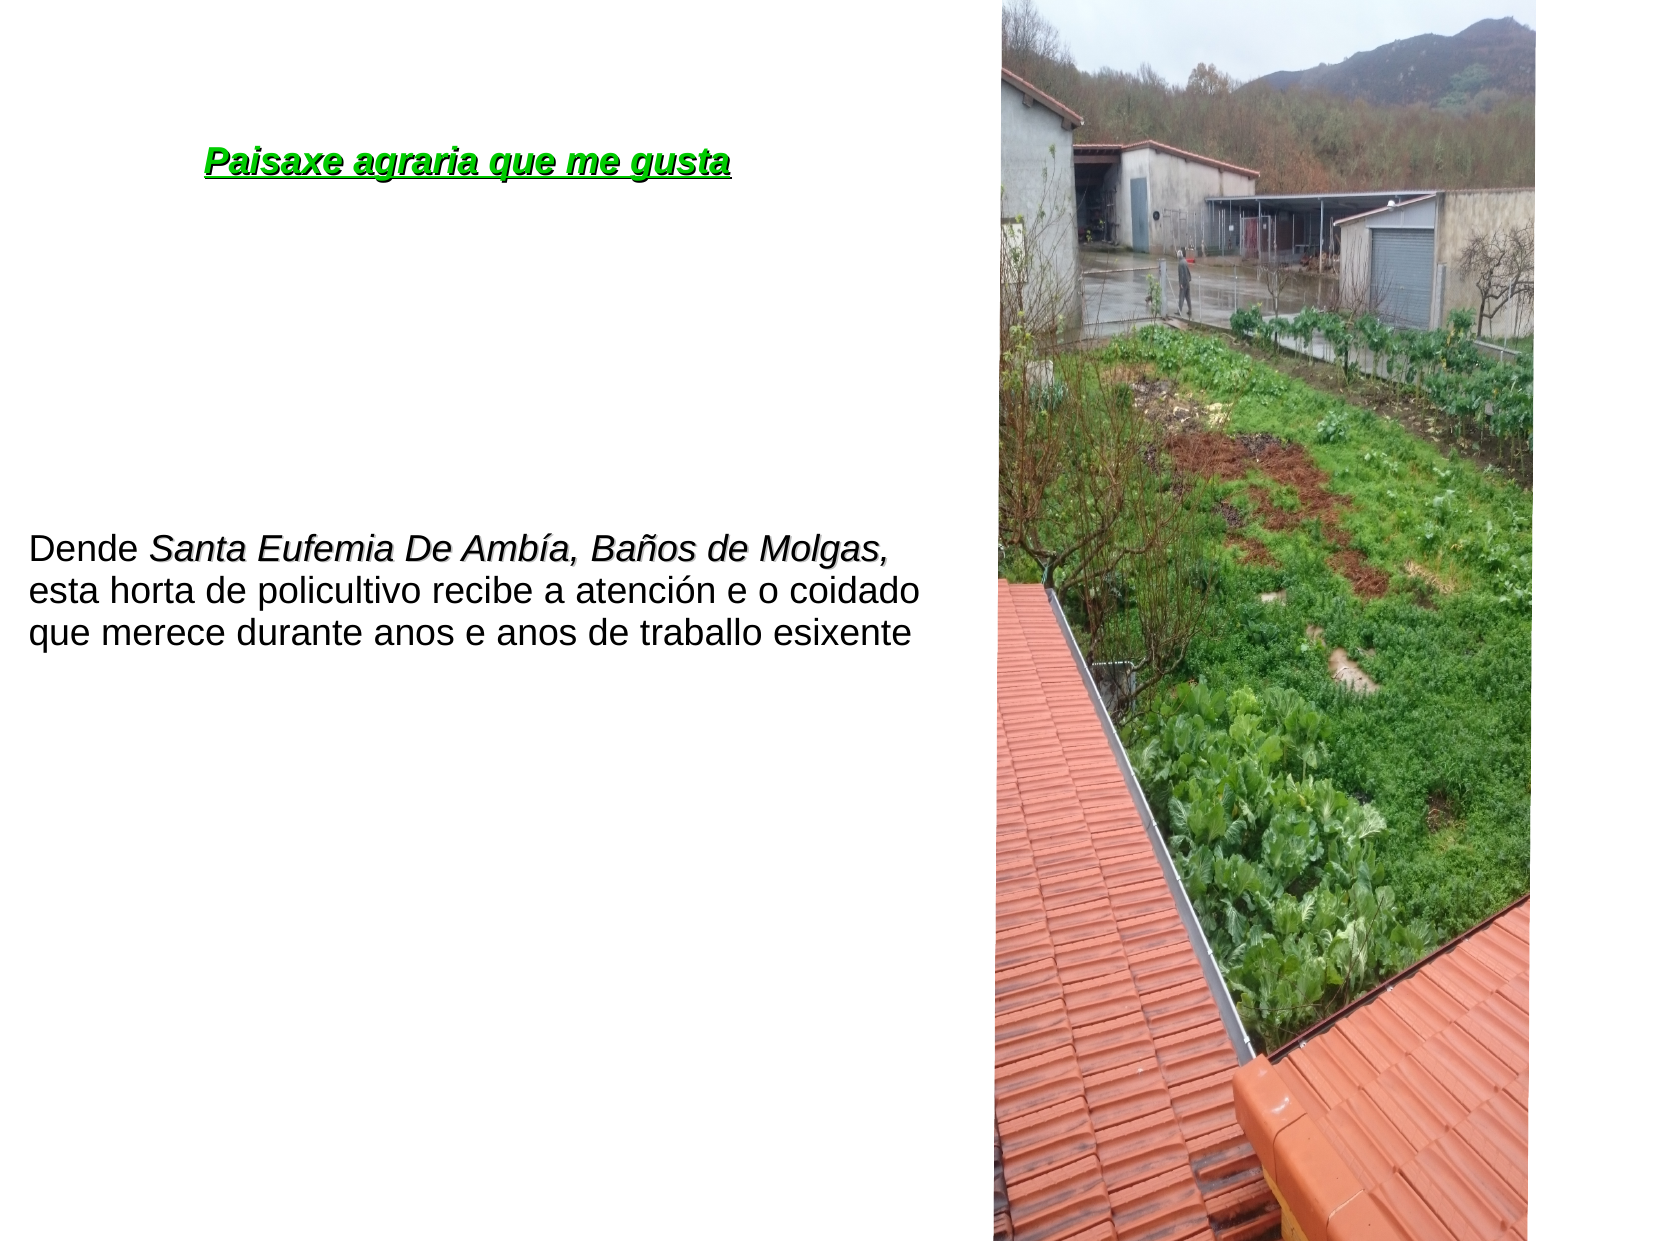

Paisaxe agraria que me gusta
Dende Santa Eufemia De Ambía, Baños de Molgas, esta horta de policultivo recibe a atención e o coidado que merece durante anos e anos de traballo esixente